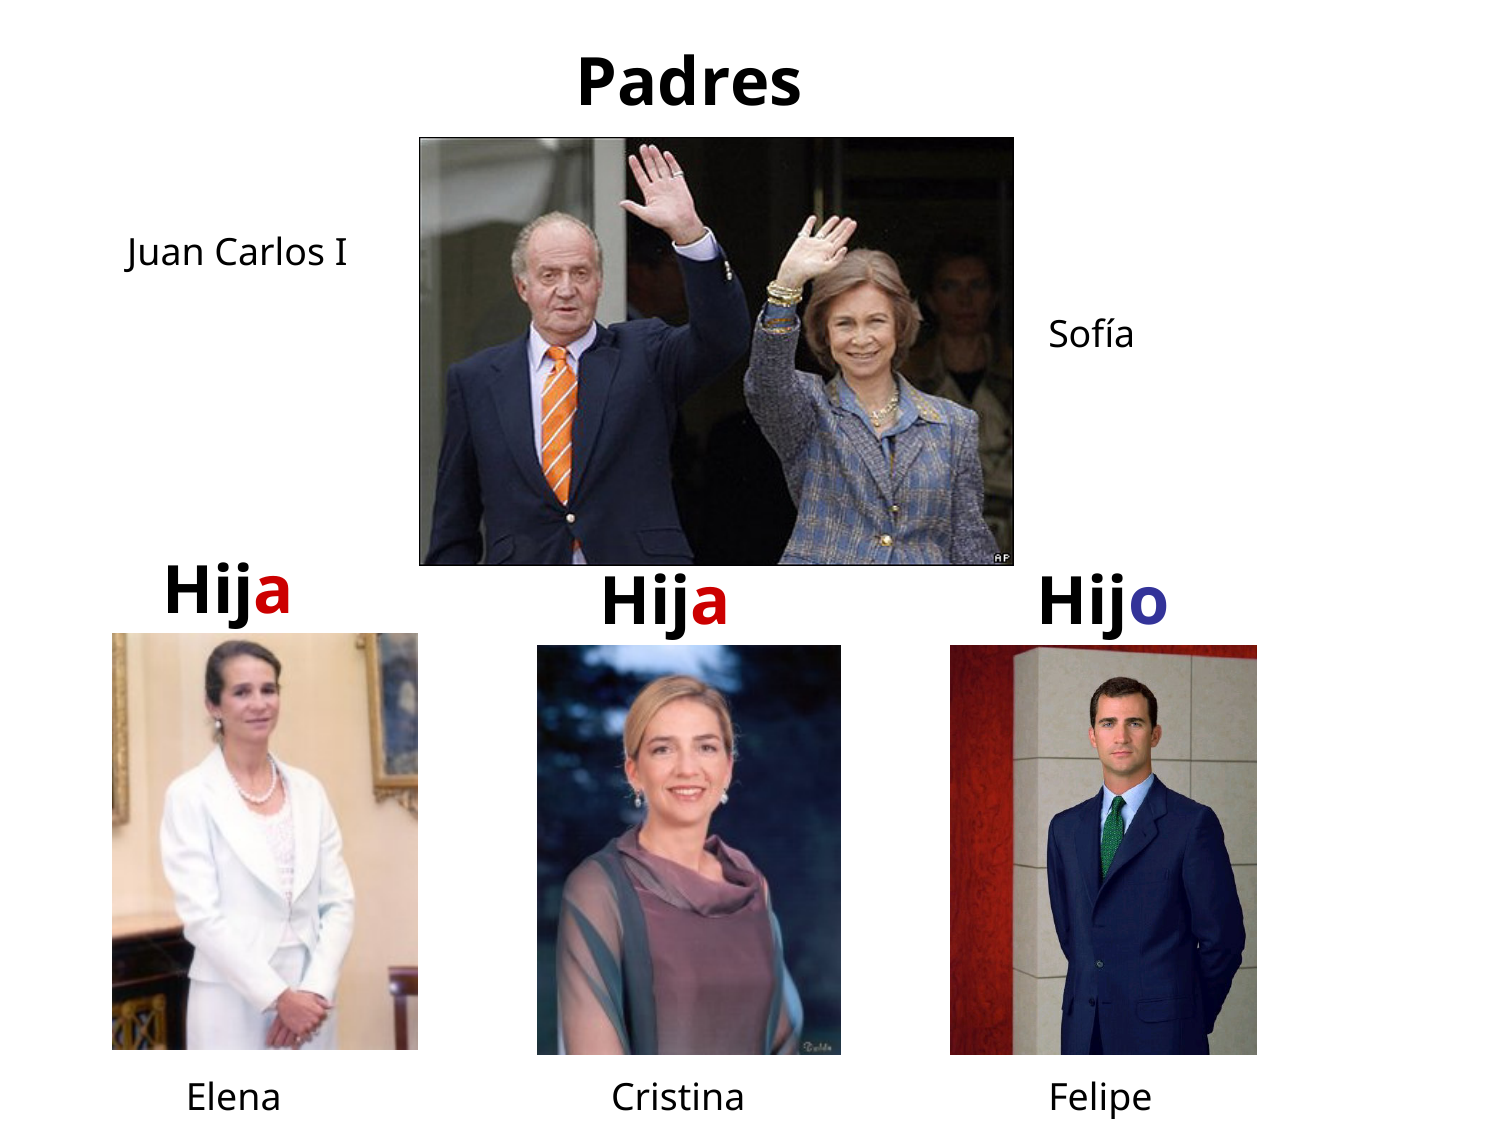

Padres
Juan Carlos I
Sofía
Hija
Hija
Hijo
Elena
Cristina
Felipe